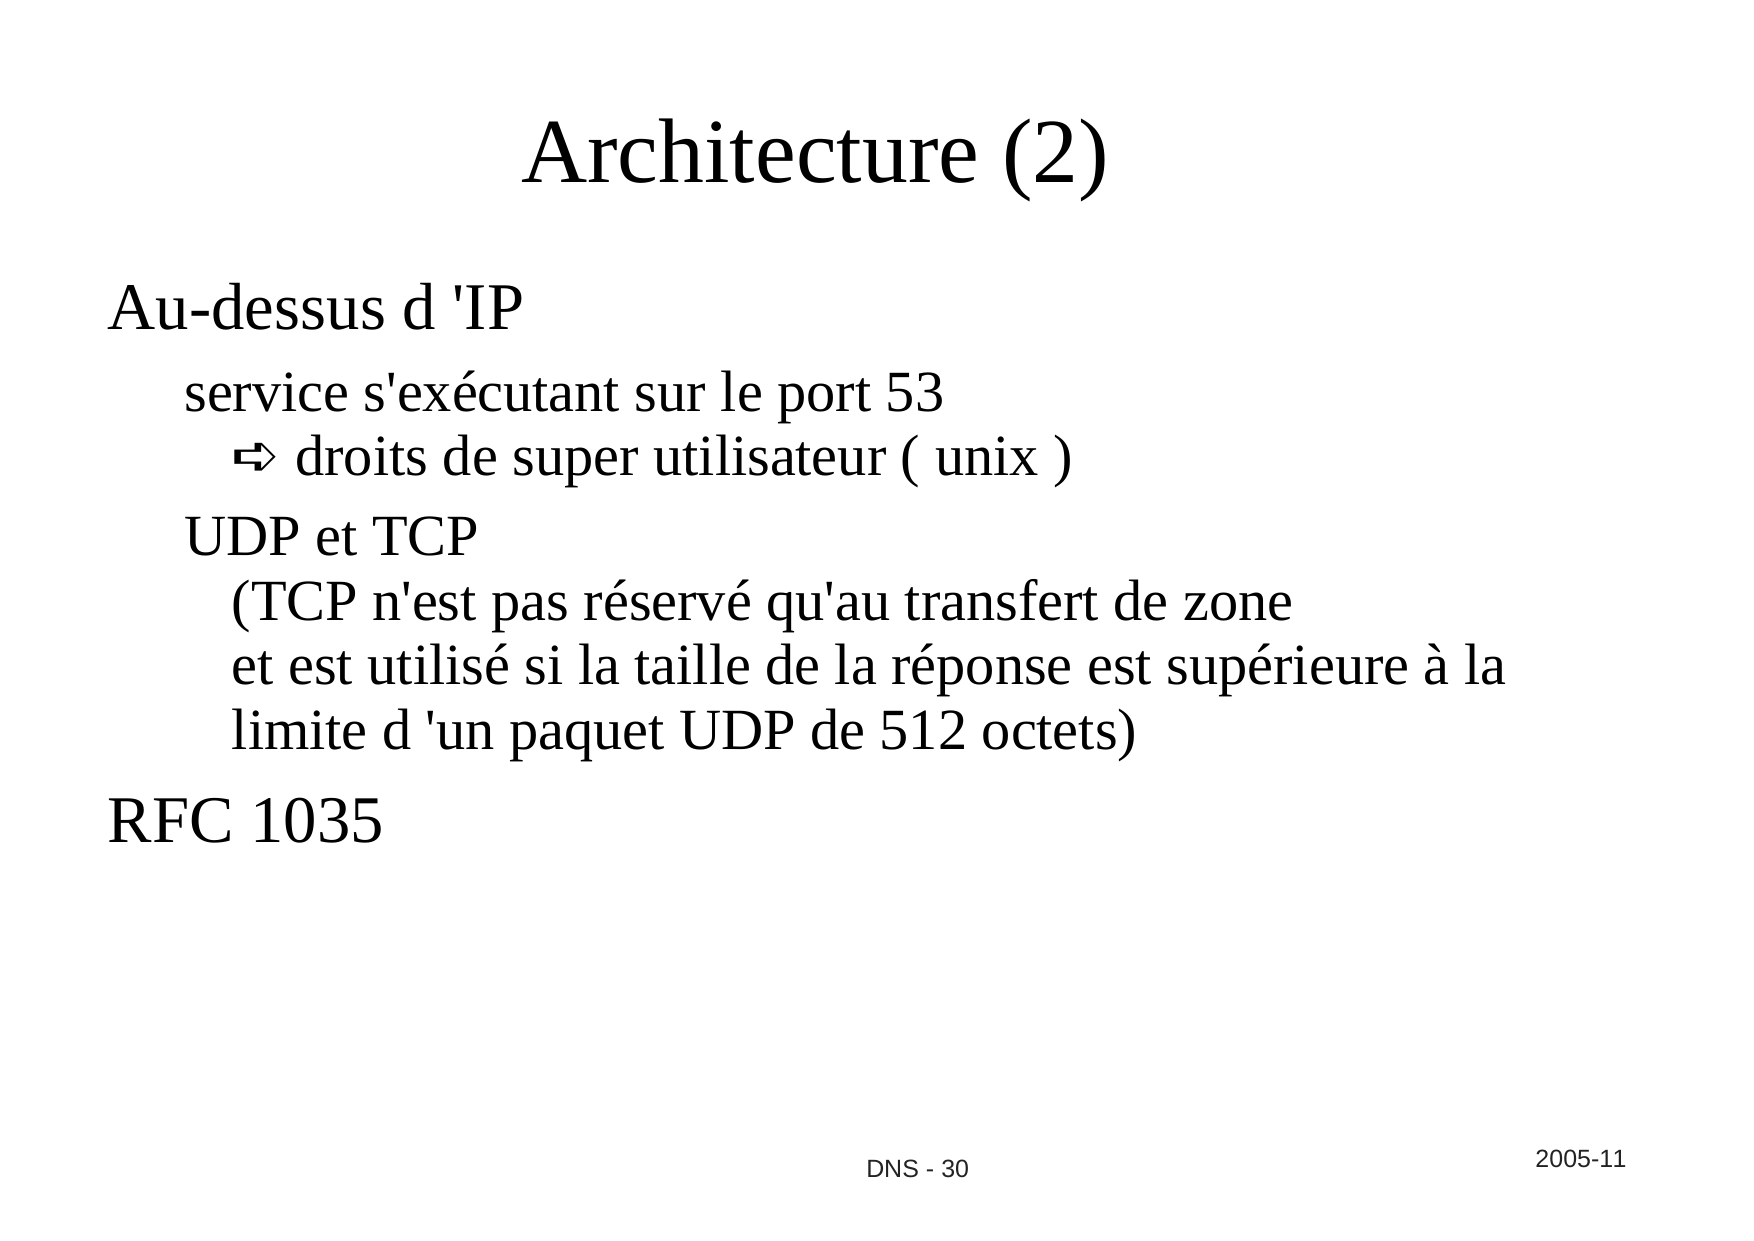

# Architecture (2)
Au-dessus d 'IP
service s'exécutant sur le port 53
 droits de super utilisateur ( unix )
UDP et TCP
(TCP n'est pas réservé qu'au transfert de zone
et est utilisé si la taille de la réponse est supérieure à la limite d 'un paquet UDP de 512 octets)
RFC 1035